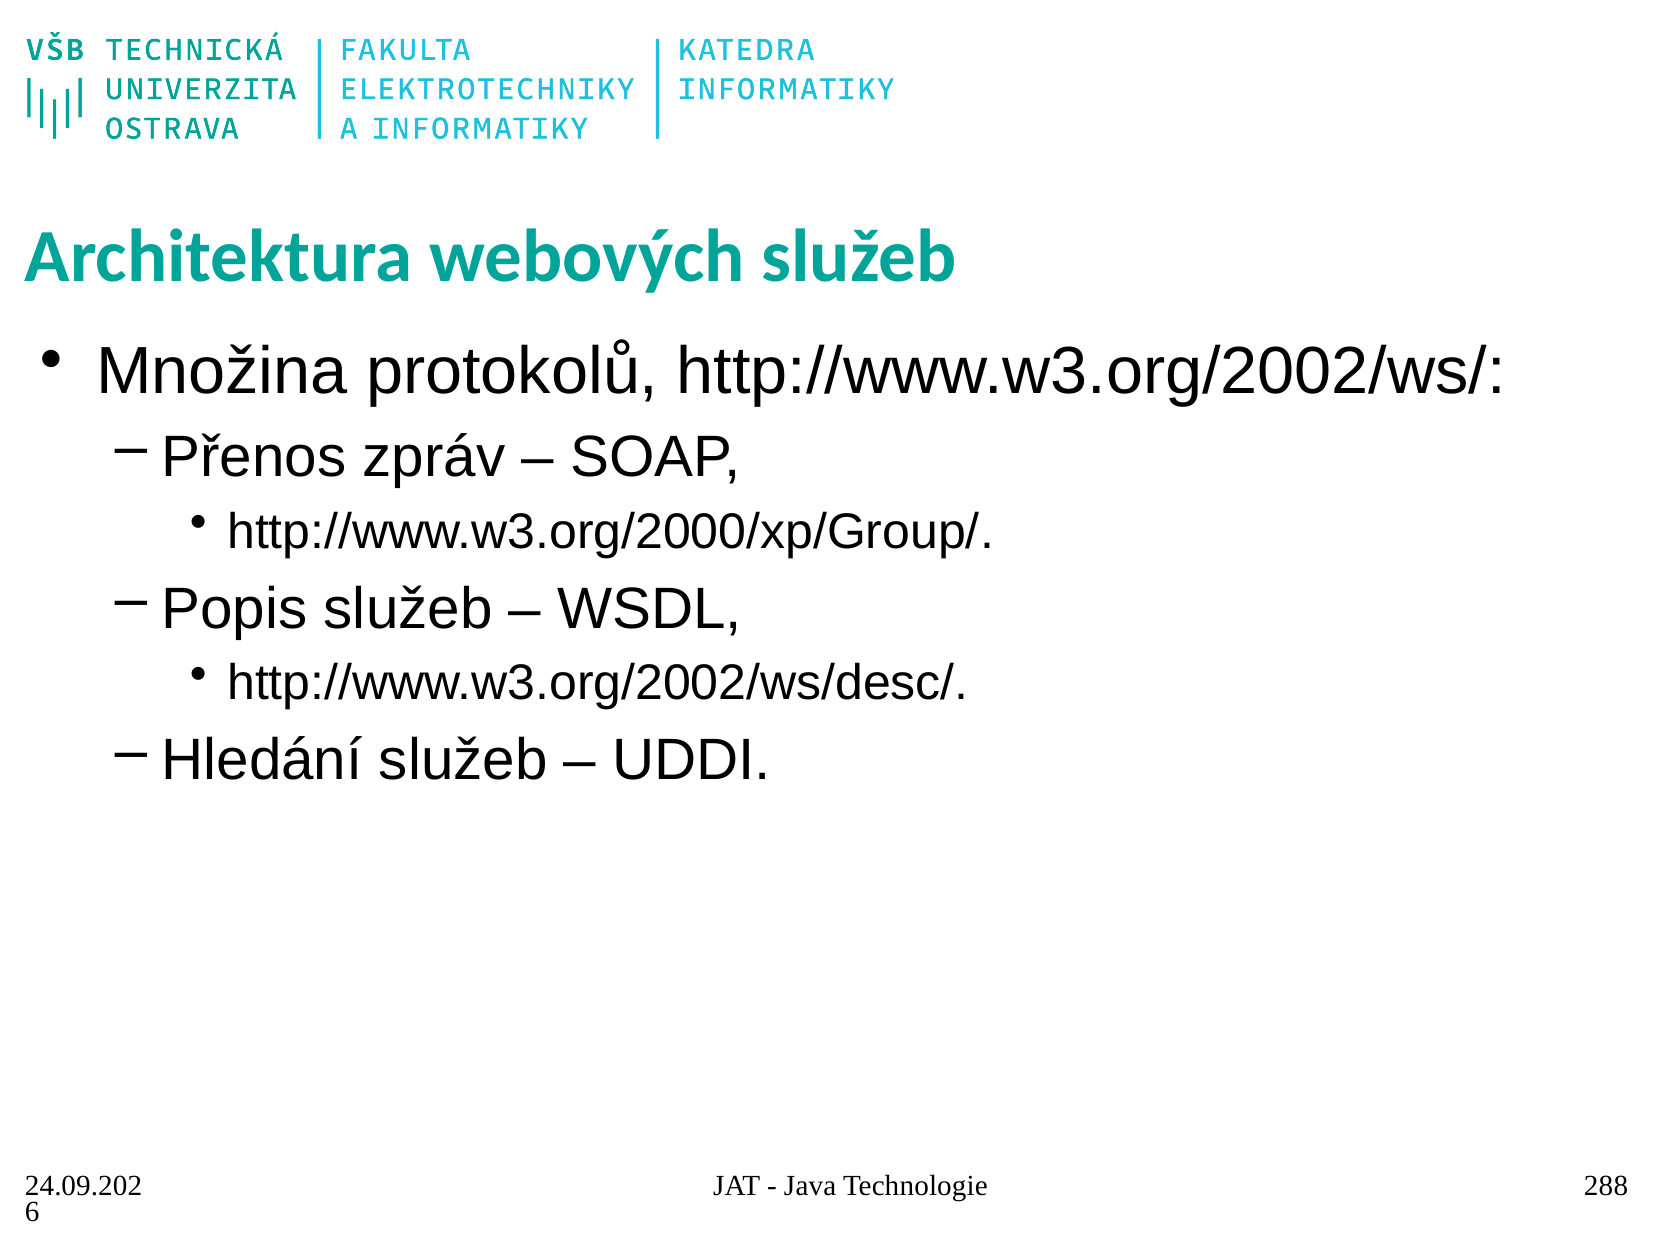

Architektura webových služeb
# Množina protokolů, http://www.w3.org/2002/ws/:
Přenos zpráv – SOAP,
http://www.w3.org/2000/xp/Group/.
Popis služeb – WSDL,
http://www.w3.org/2002/ws/desc/.
Hledání služeb – UDDI.
JAT - Java Technologie
288